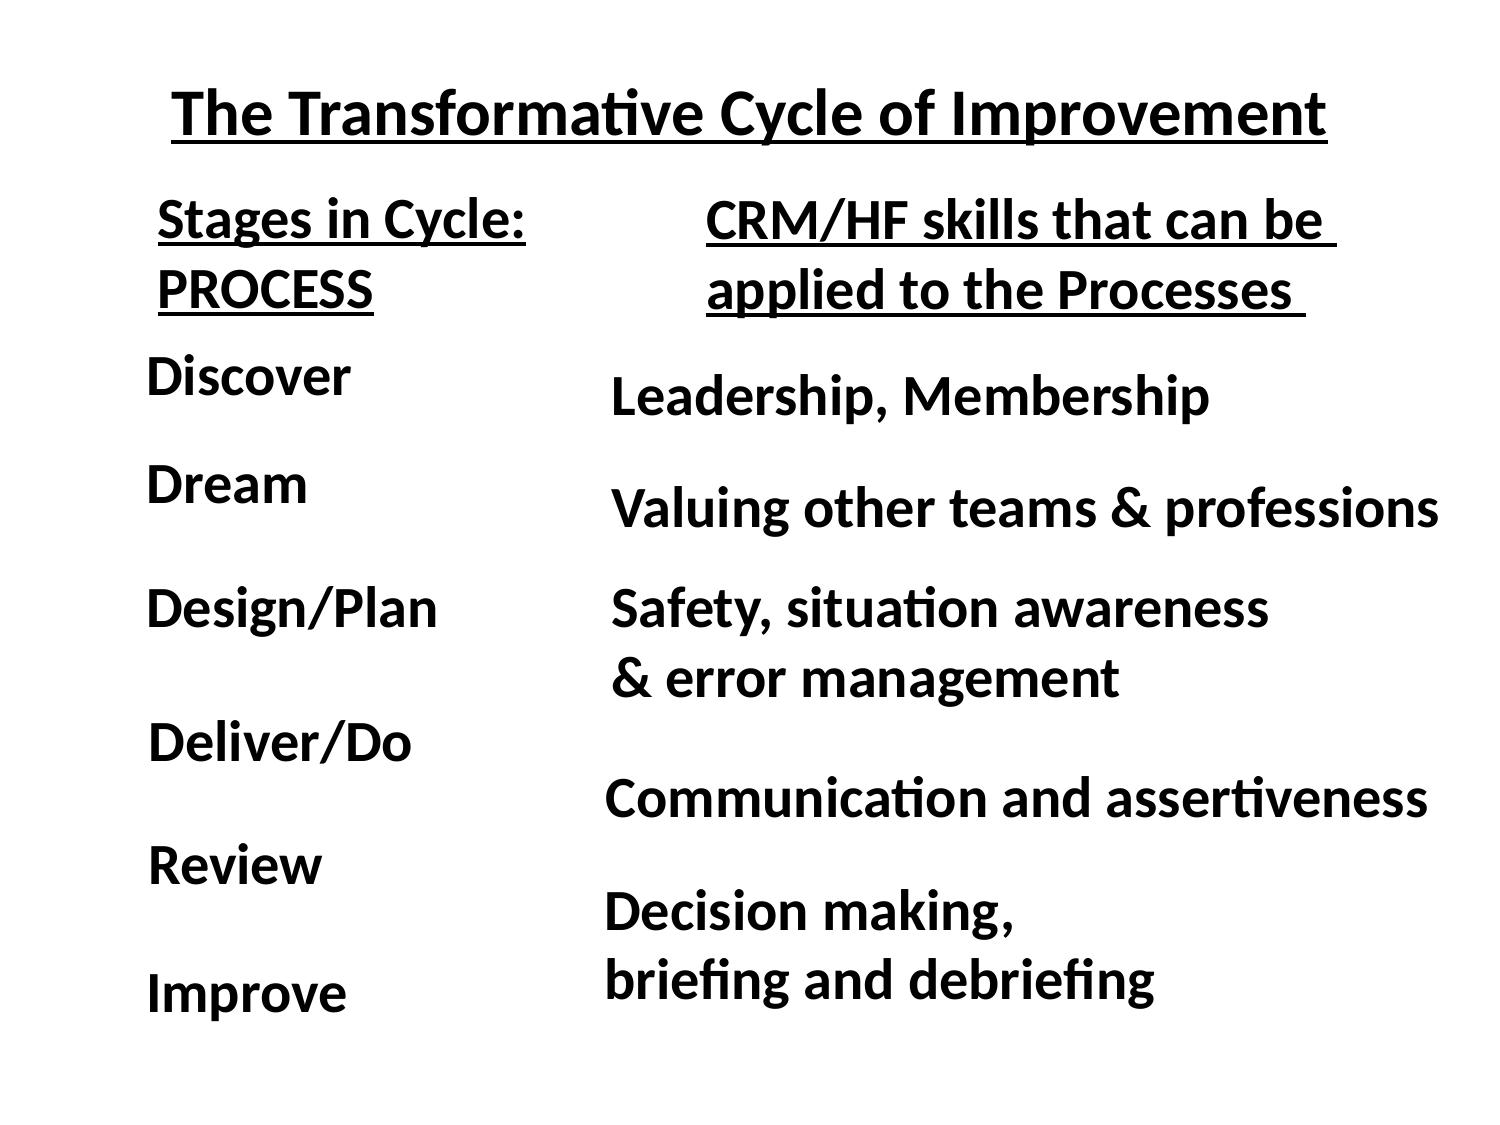

# The Transformative Cycle of Improvement
Stages in Cycle:
PROCESS
CRM/HF skills that can be
applied to the Processes
Discover
Leadership, Membership
Dream
Valuing other teams & professions
Design/Plan
Safety, situation awareness
& error management
Deliver/Do
Communication and assertiveness
Review
Decision making,
briefing and debriefing
Improve